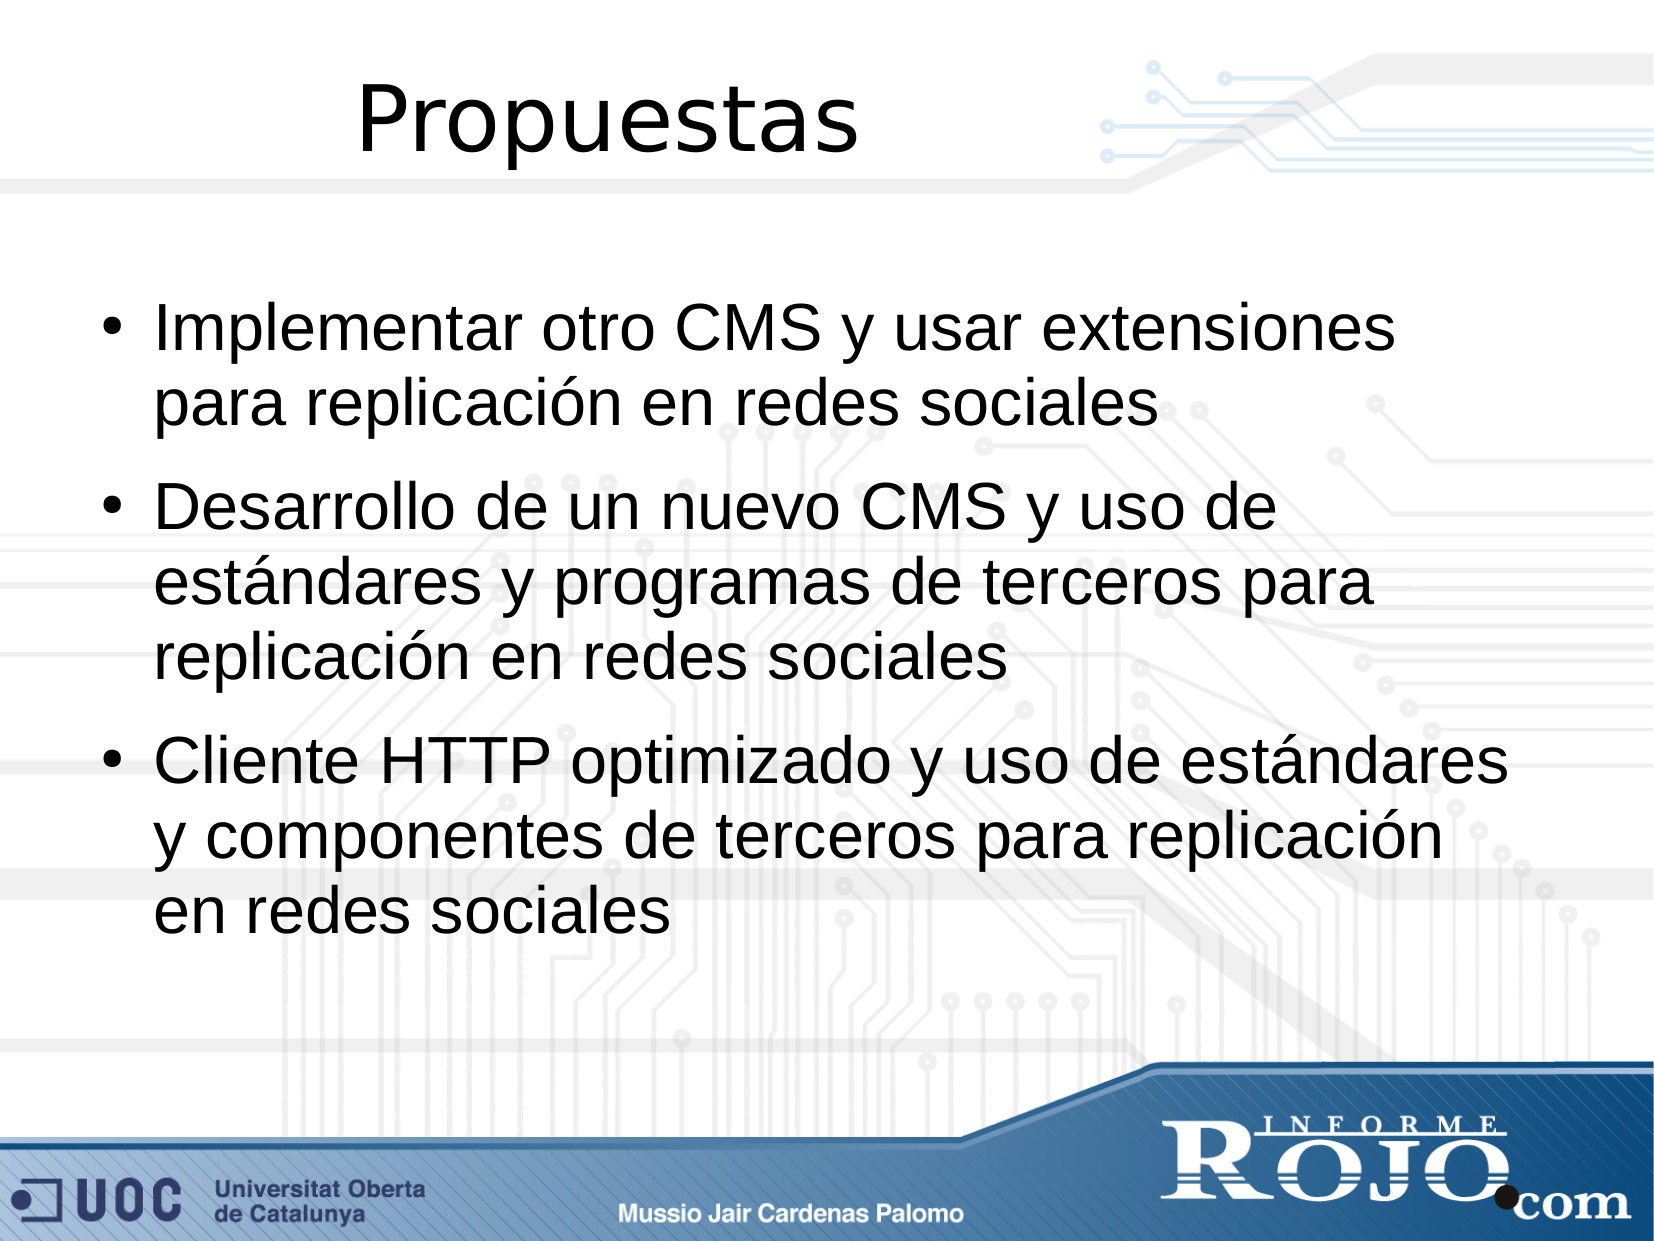

# Propuestas
Implementar otro CMS y usar extensiones para replicación en redes sociales
Desarrollo de un nuevo CMS y uso de estándares y programas de terceros para replicación en redes sociales
Cliente HTTP optimizado y uso de estándares y componentes de terceros para replicación en redes sociales